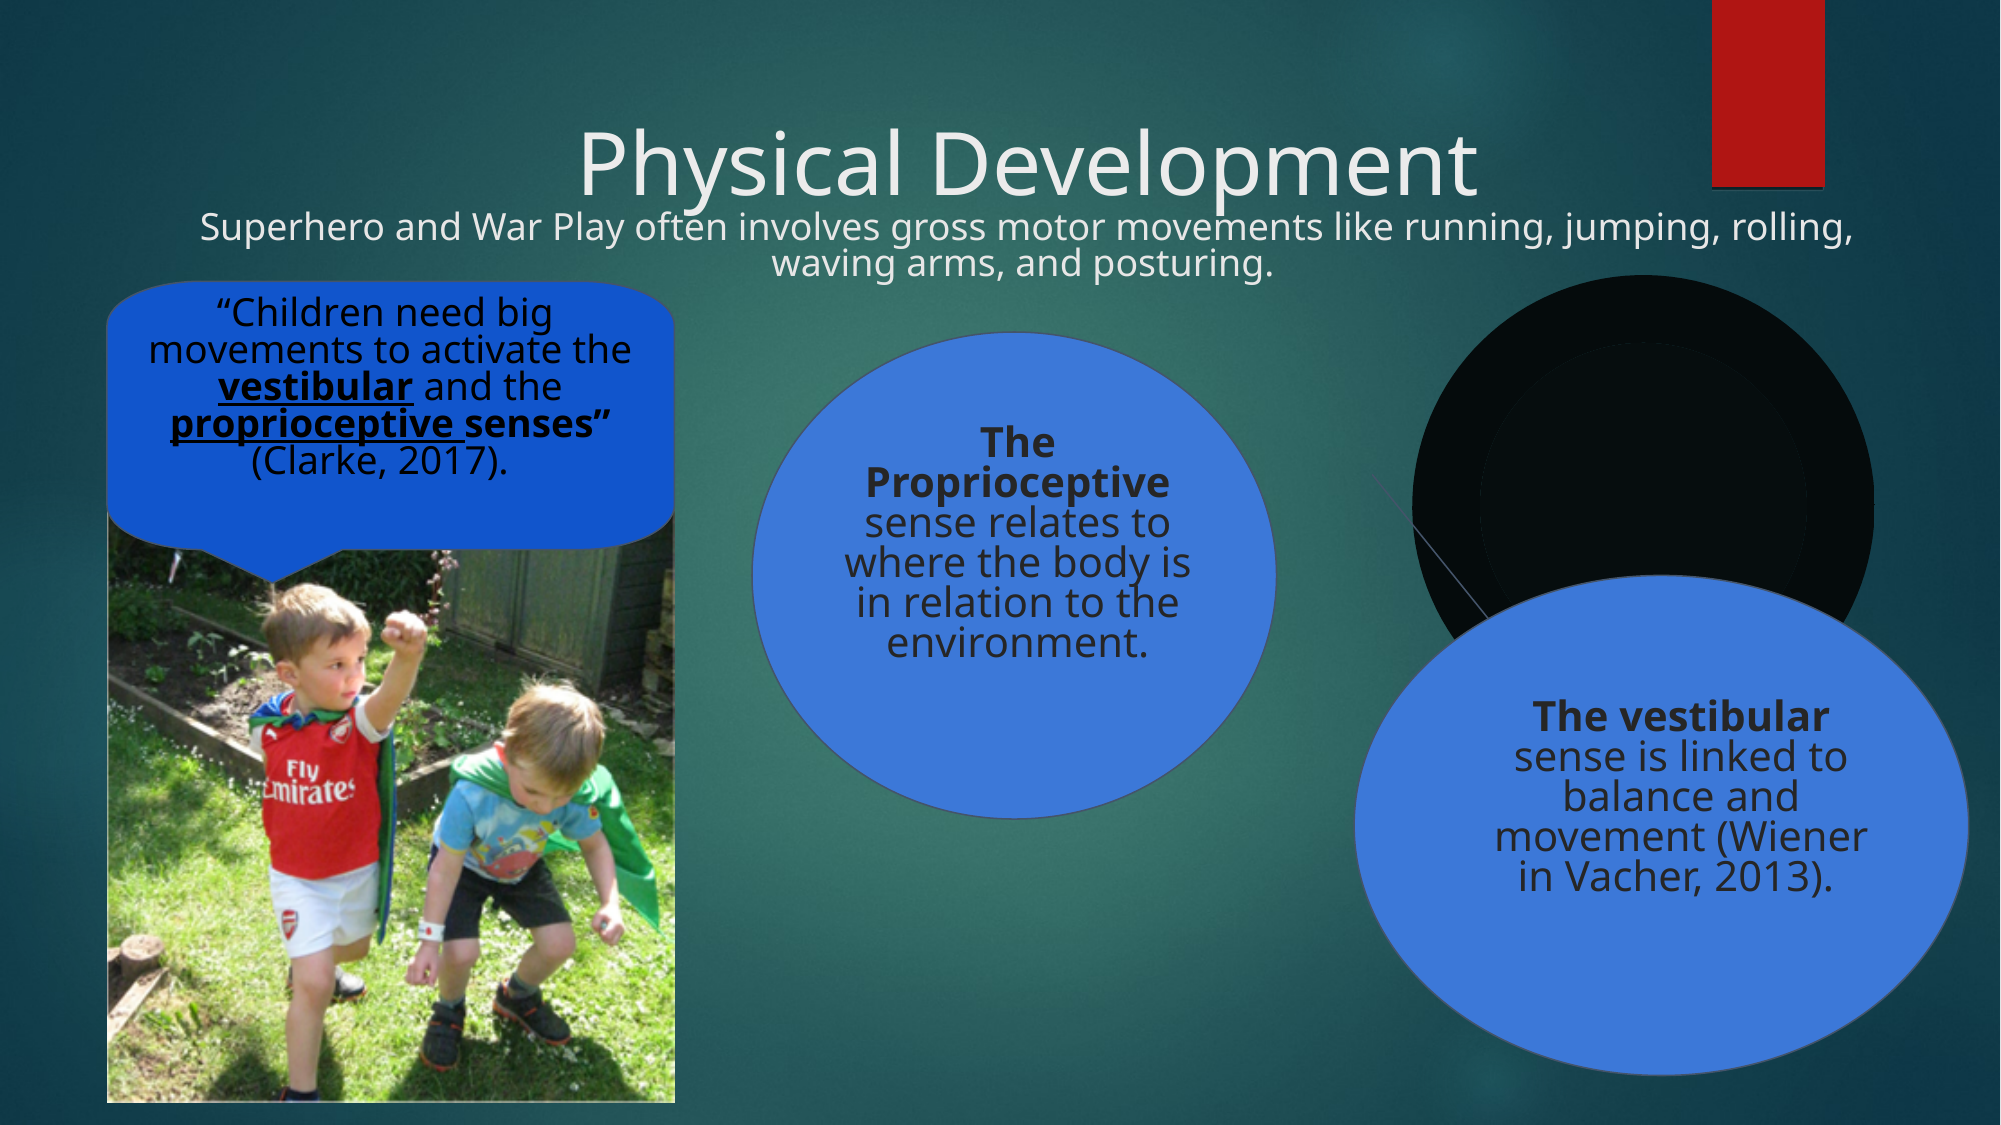

# Physical Development Superhero and War Play often involves gross motor movements like running, jumping, rolling, waving arms, and posturing.
“Children need big movements to activate the vestibular and the proprioceptive senses” (Clarke, 2017).
The Proprioceptive sense relates to where the body is in relation to the environment.
The vestibular sense is linked to balance and movement (Wiener in Vacher, 2013).